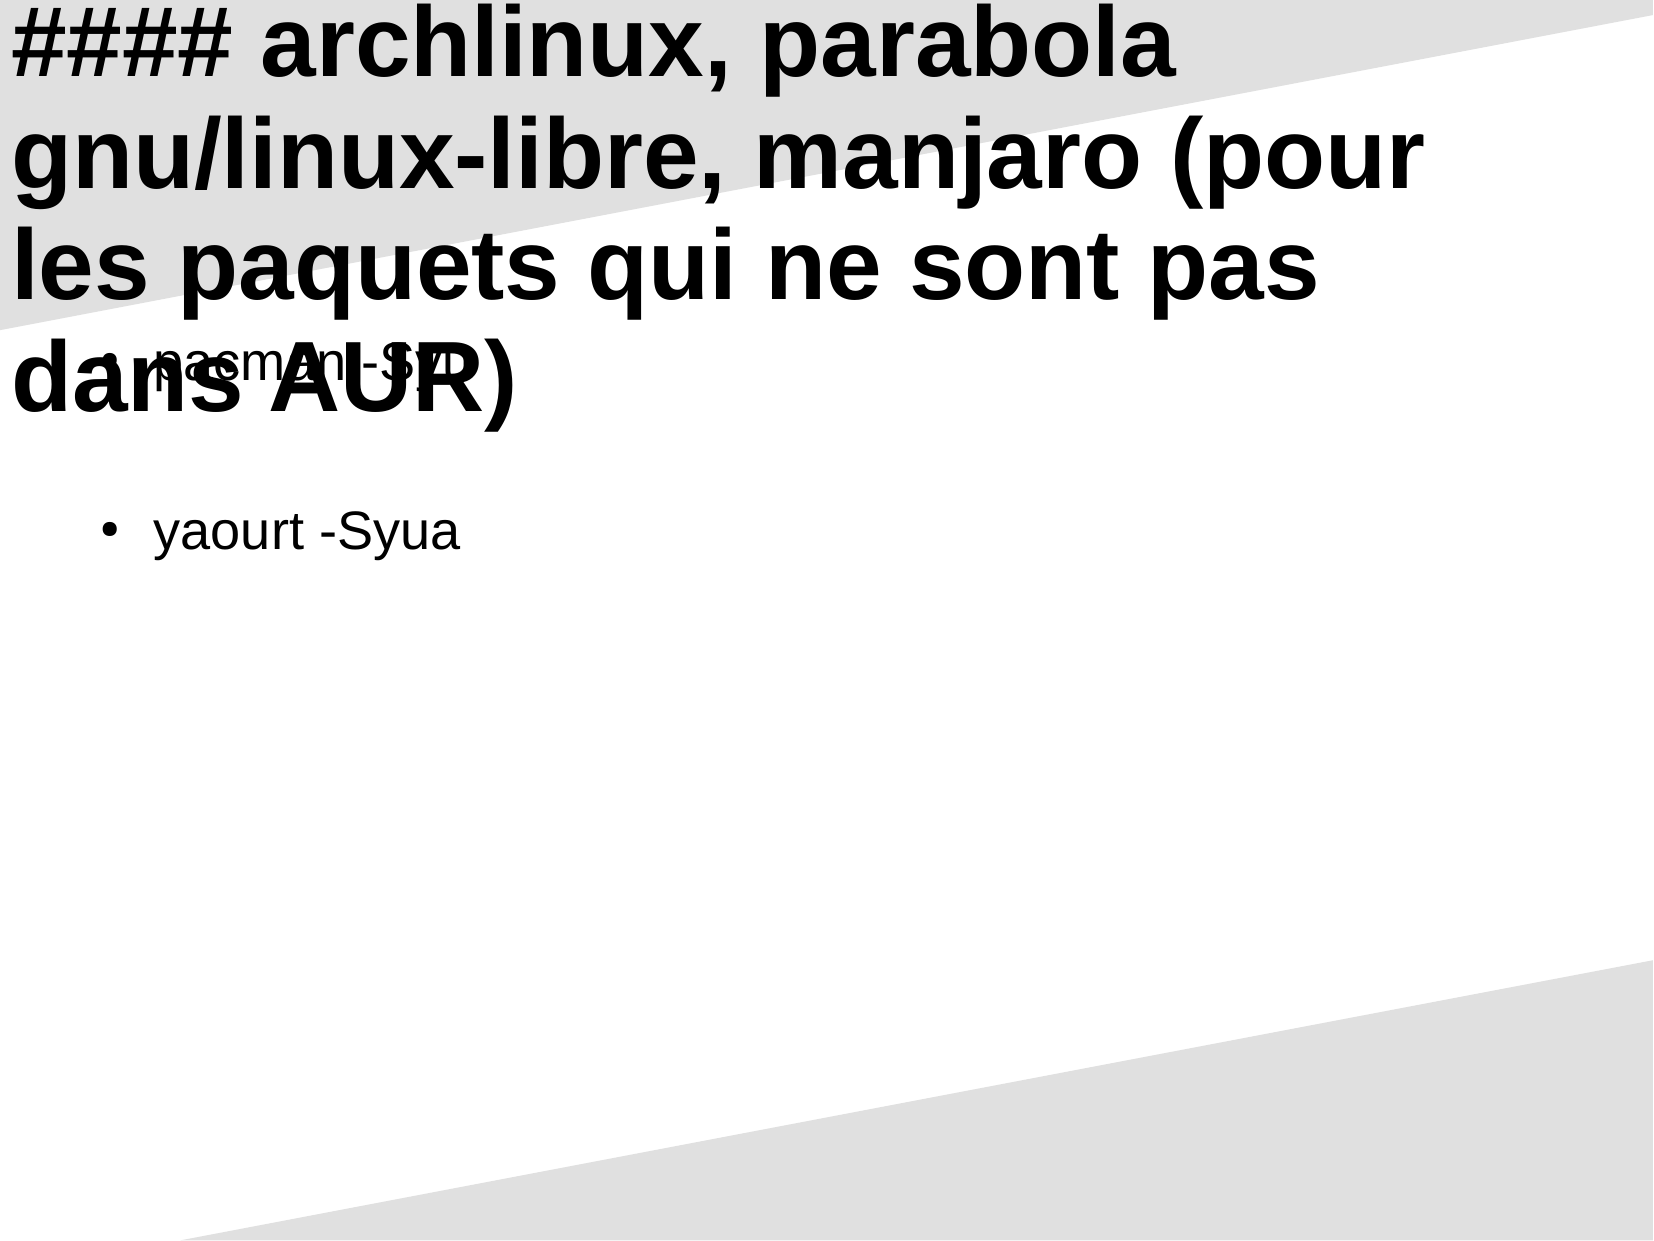

# #### archlinux, parabola gnu/linux-libre, manjaro (pour les paquets qui ne sont pas dans AUR)
pacman -Syu
yaourt -Syua